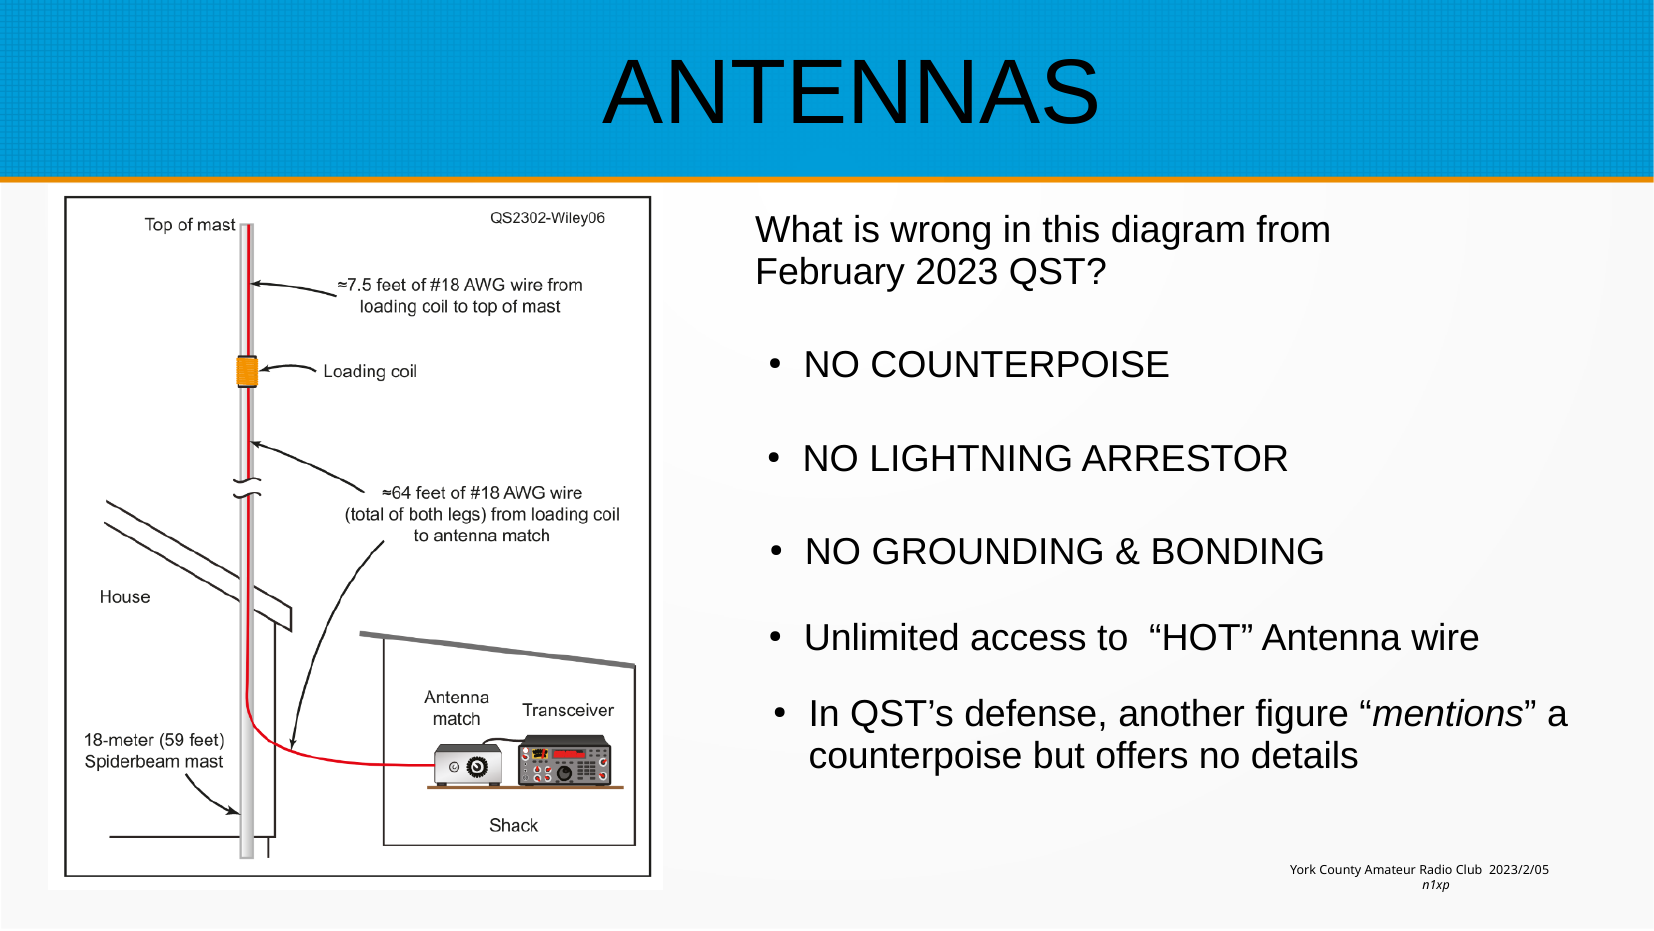

ANTENNAS
What is wrong in this diagram from
February 2023 QST?
NO COUNTERPOISE
NO LIGHTNING ARRESTOR
NO GROUNDING & BONDING
Unlimited access to “HOT” Antenna wire
In QST’s defense, another figure “mentions” a counterpoise but offers no details
York County Amateur Radio Club 2023/2/05
n1xp